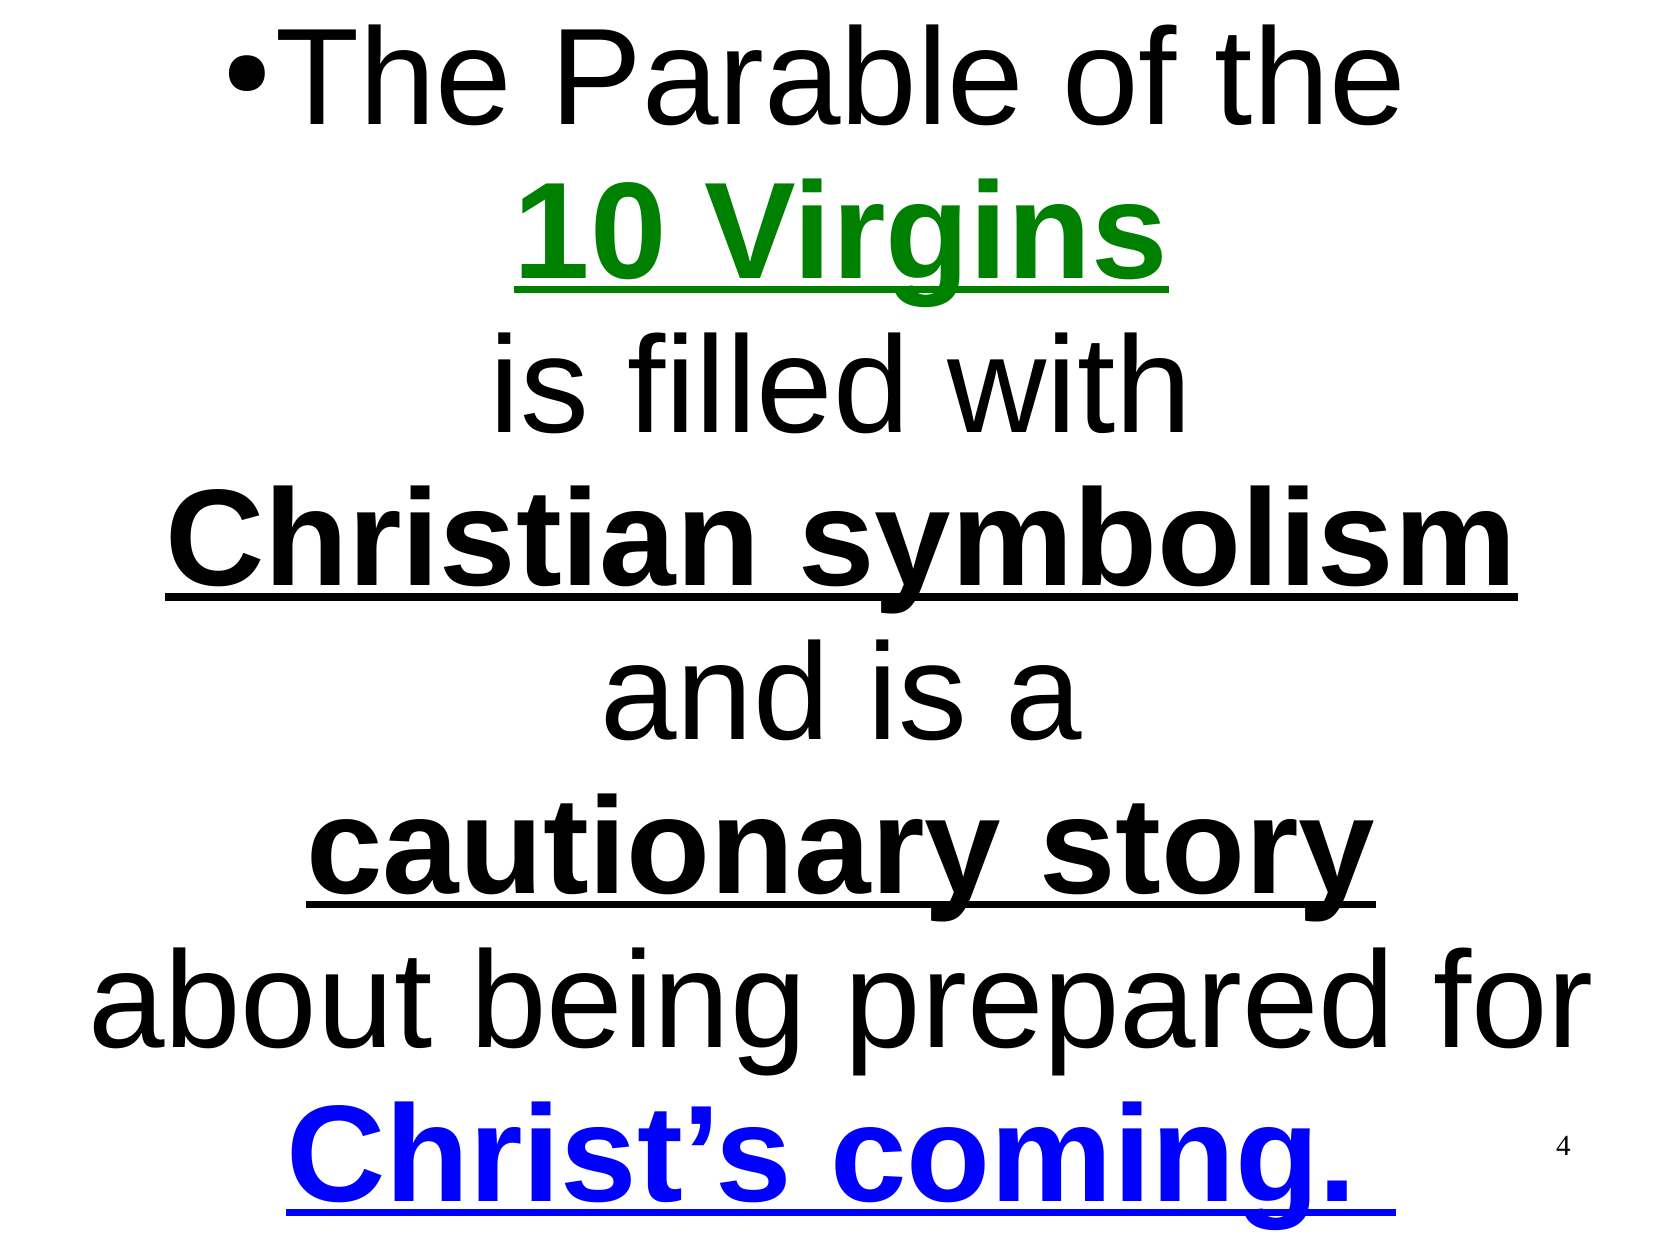

# The Parable of the 10 Virgins is filled with Christian symbolism and is a cautionary story about being prepared for Christ’s coming.
4